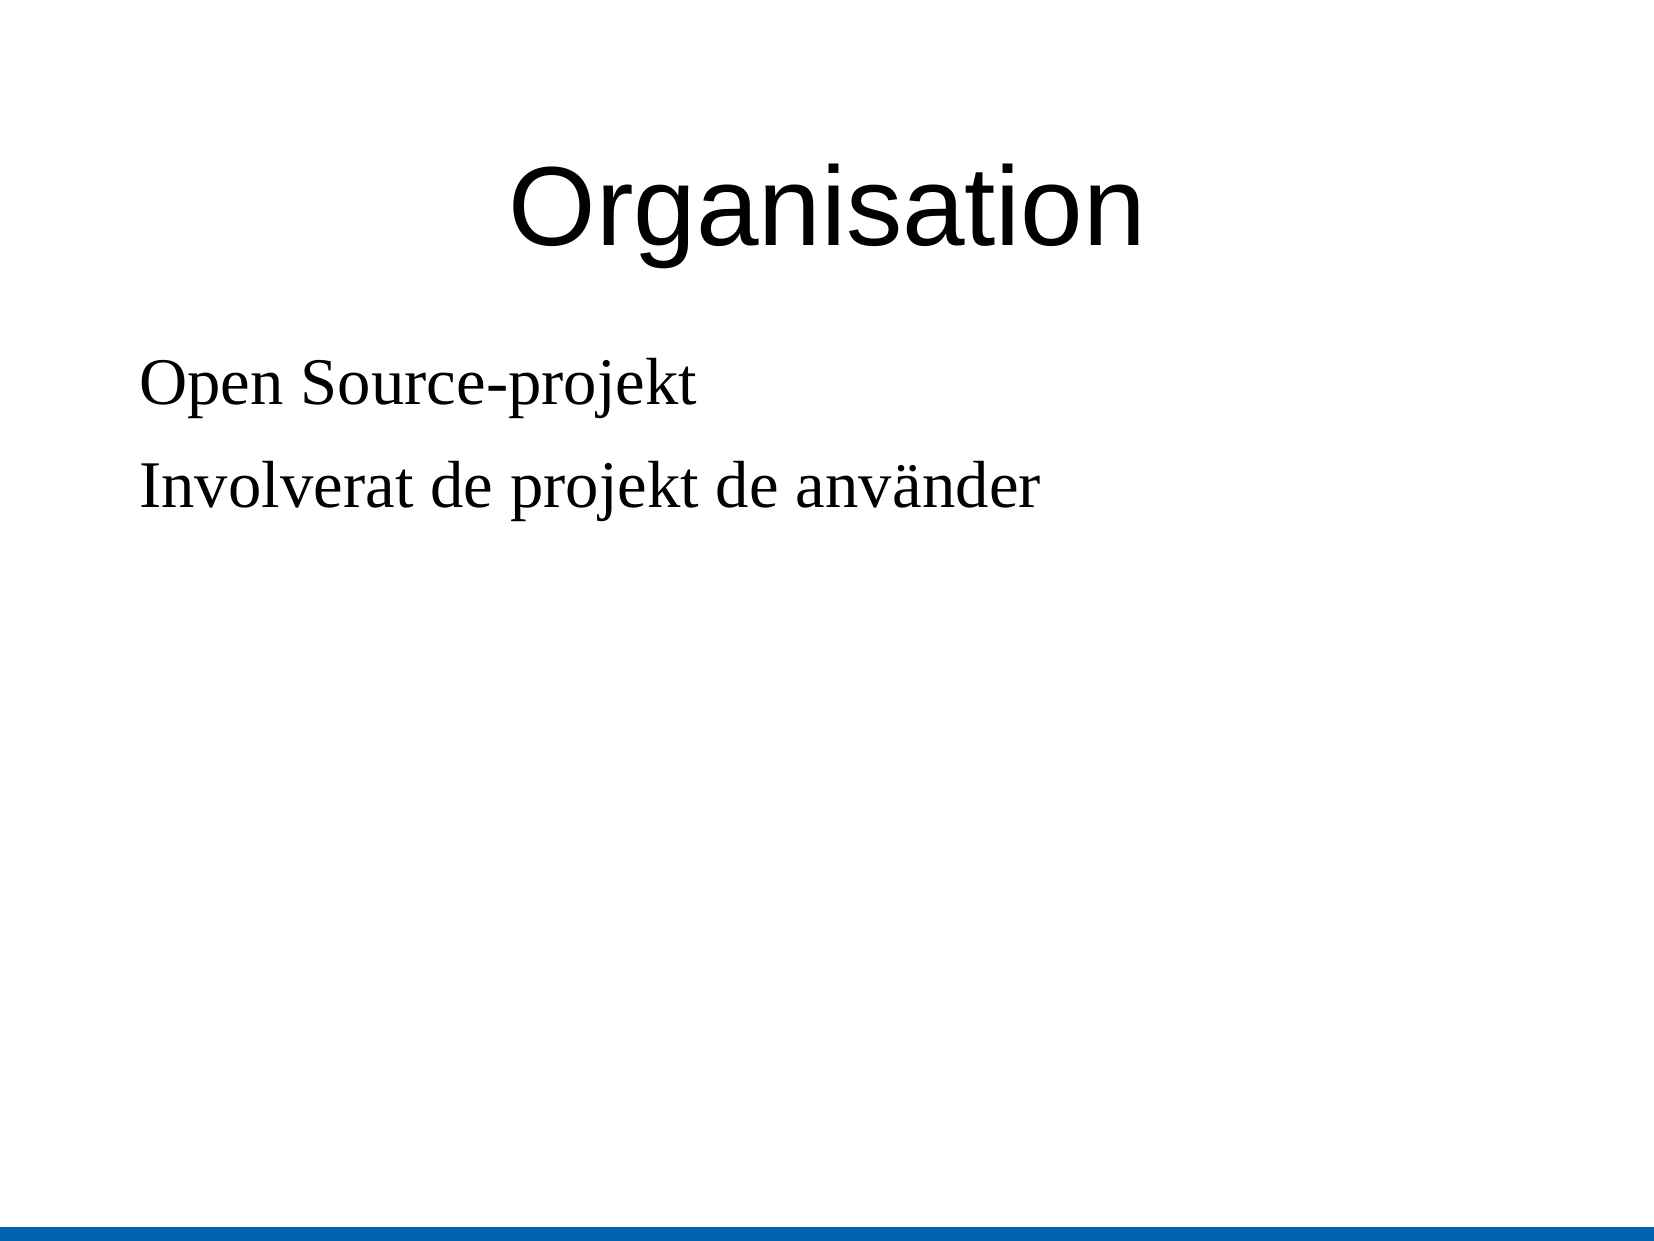

# Organisation
Open Source-projekt
Involverat de projekt de använder